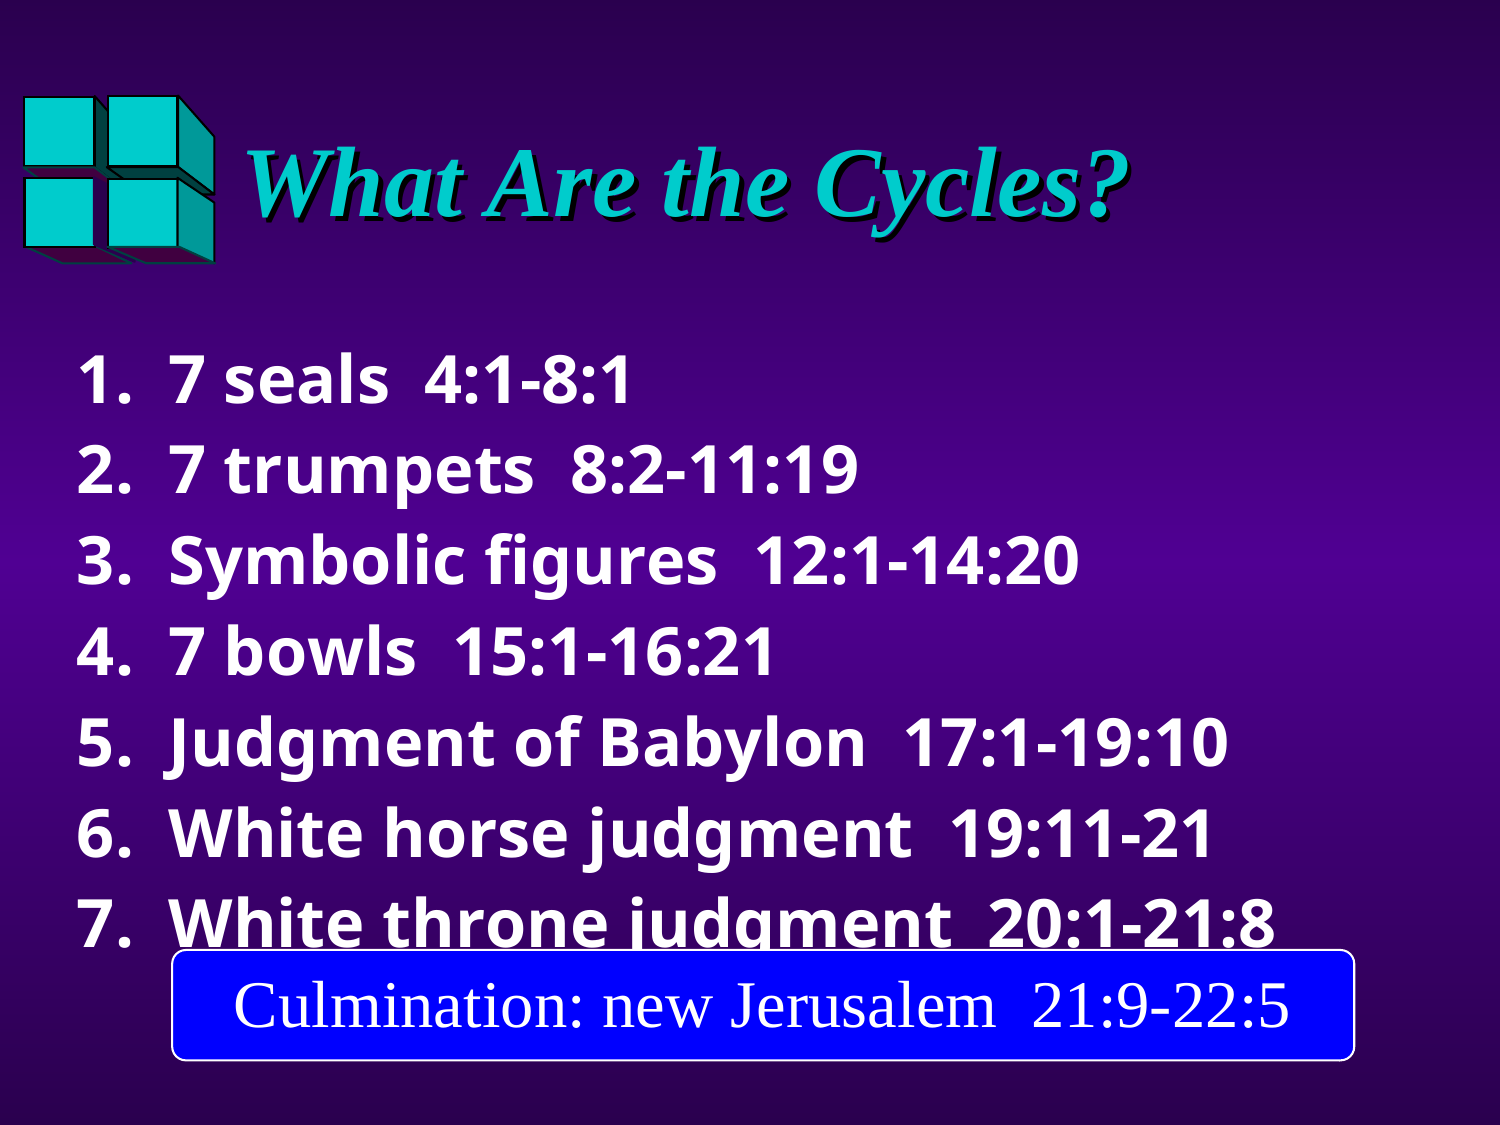

# What Are the Cycles?
1. 7 seals 4:1-8:1
2. 7 trumpets 8:2-11:19
3. Symbolic figures 12:1-14:20
4. 7 bowls 15:1-16:21
5. Judgment of Babylon 17:1-19:10
6. White horse judgment 19:11-21
7. White throne judgment 20:1-21:8
Culmination: new Jerusalem 21:9-22:5